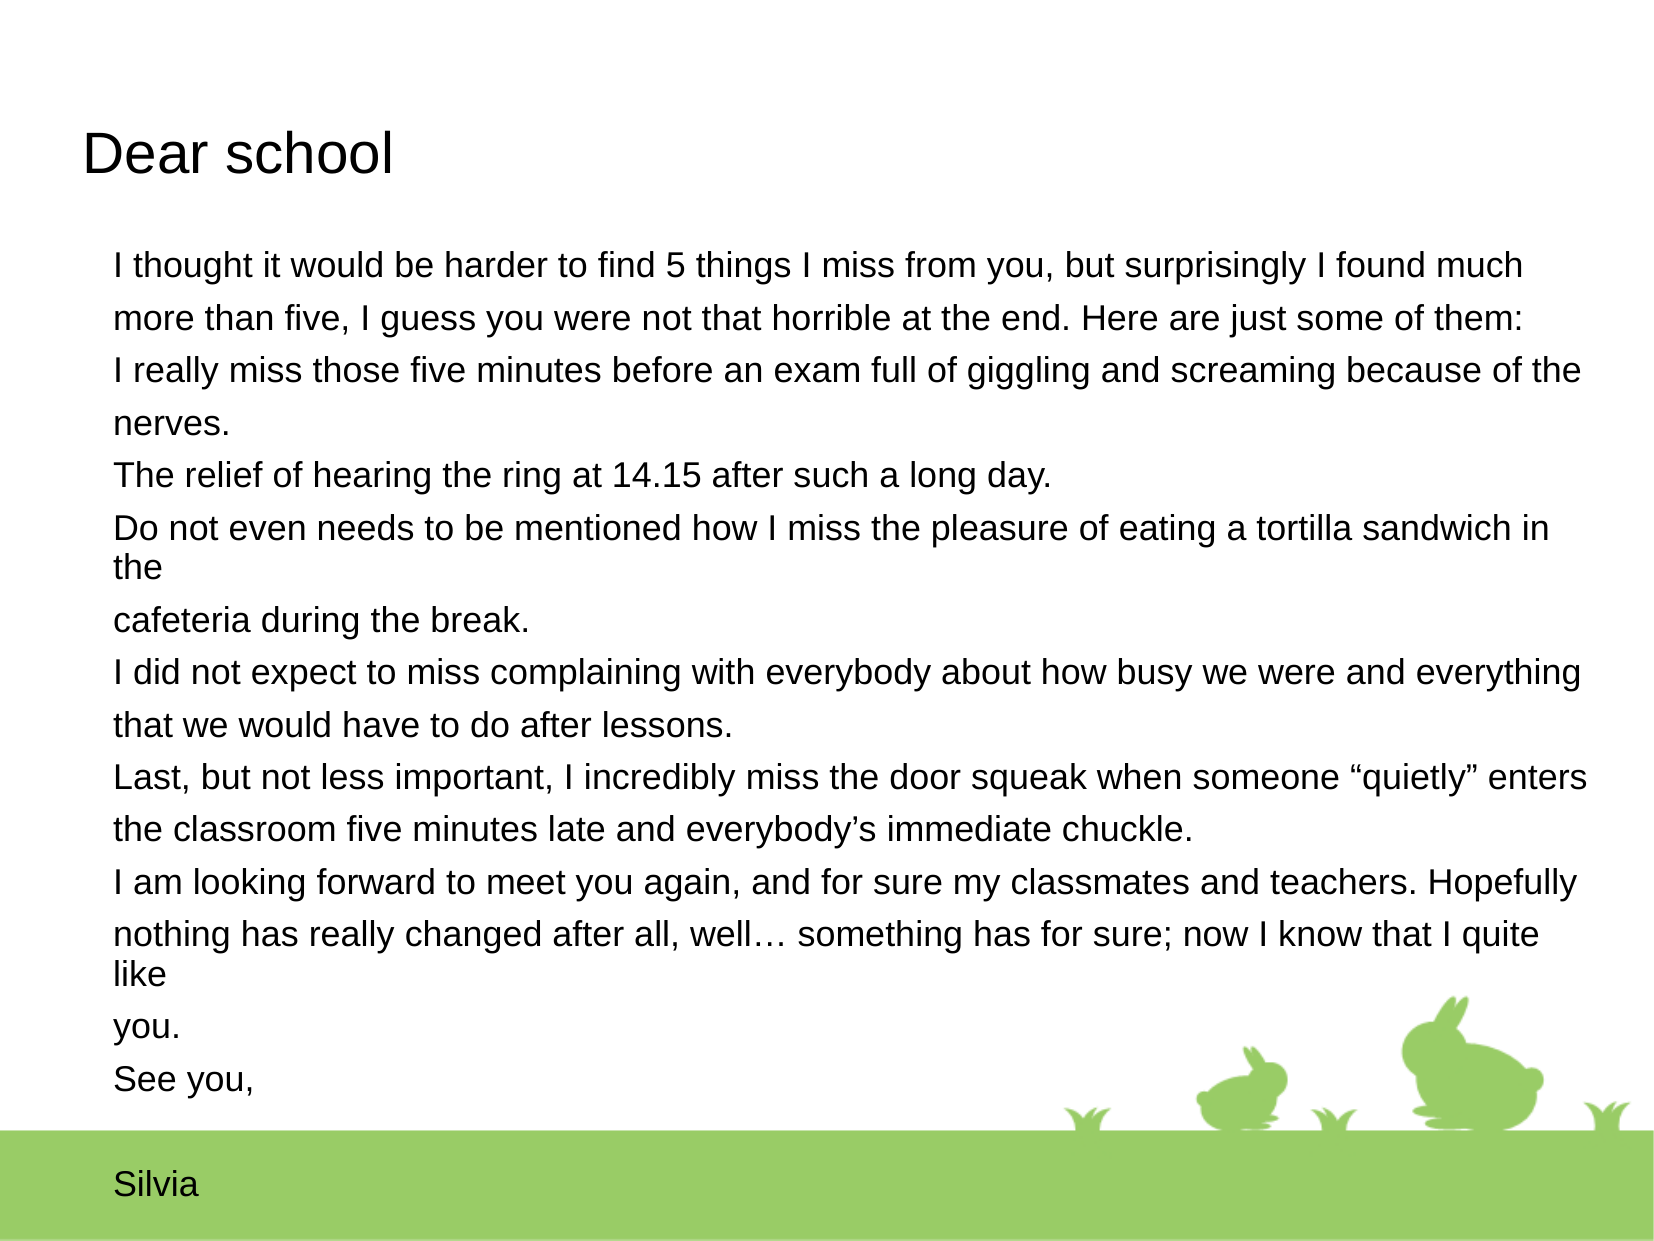

# Dear school
I thought it would be harder to find 5 things I miss from you, but surprisingly I found much
more than five, I guess you were not that horrible at the end. Here are just some of them:
I really miss those five minutes before an exam full of giggling and screaming because of the
nerves.
The relief of hearing the ring at 14.15 after such a long day.
Do not even needs to be mentioned how I miss the pleasure of eating a tortilla sandwich in the
cafeteria during the break.
I did not expect to miss complaining with everybody about how busy we were and everything
that we would have to do after lessons.
Last, but not less important, I incredibly miss the door squeak when someone “quietly” enters
the classroom five minutes late and everybody’s immediate chuckle.
I am looking forward to meet you again, and for sure my classmates and teachers. Hopefully
nothing has really changed after all, well… something has for sure; now I know that I quite like
you.
See you,
Silvia